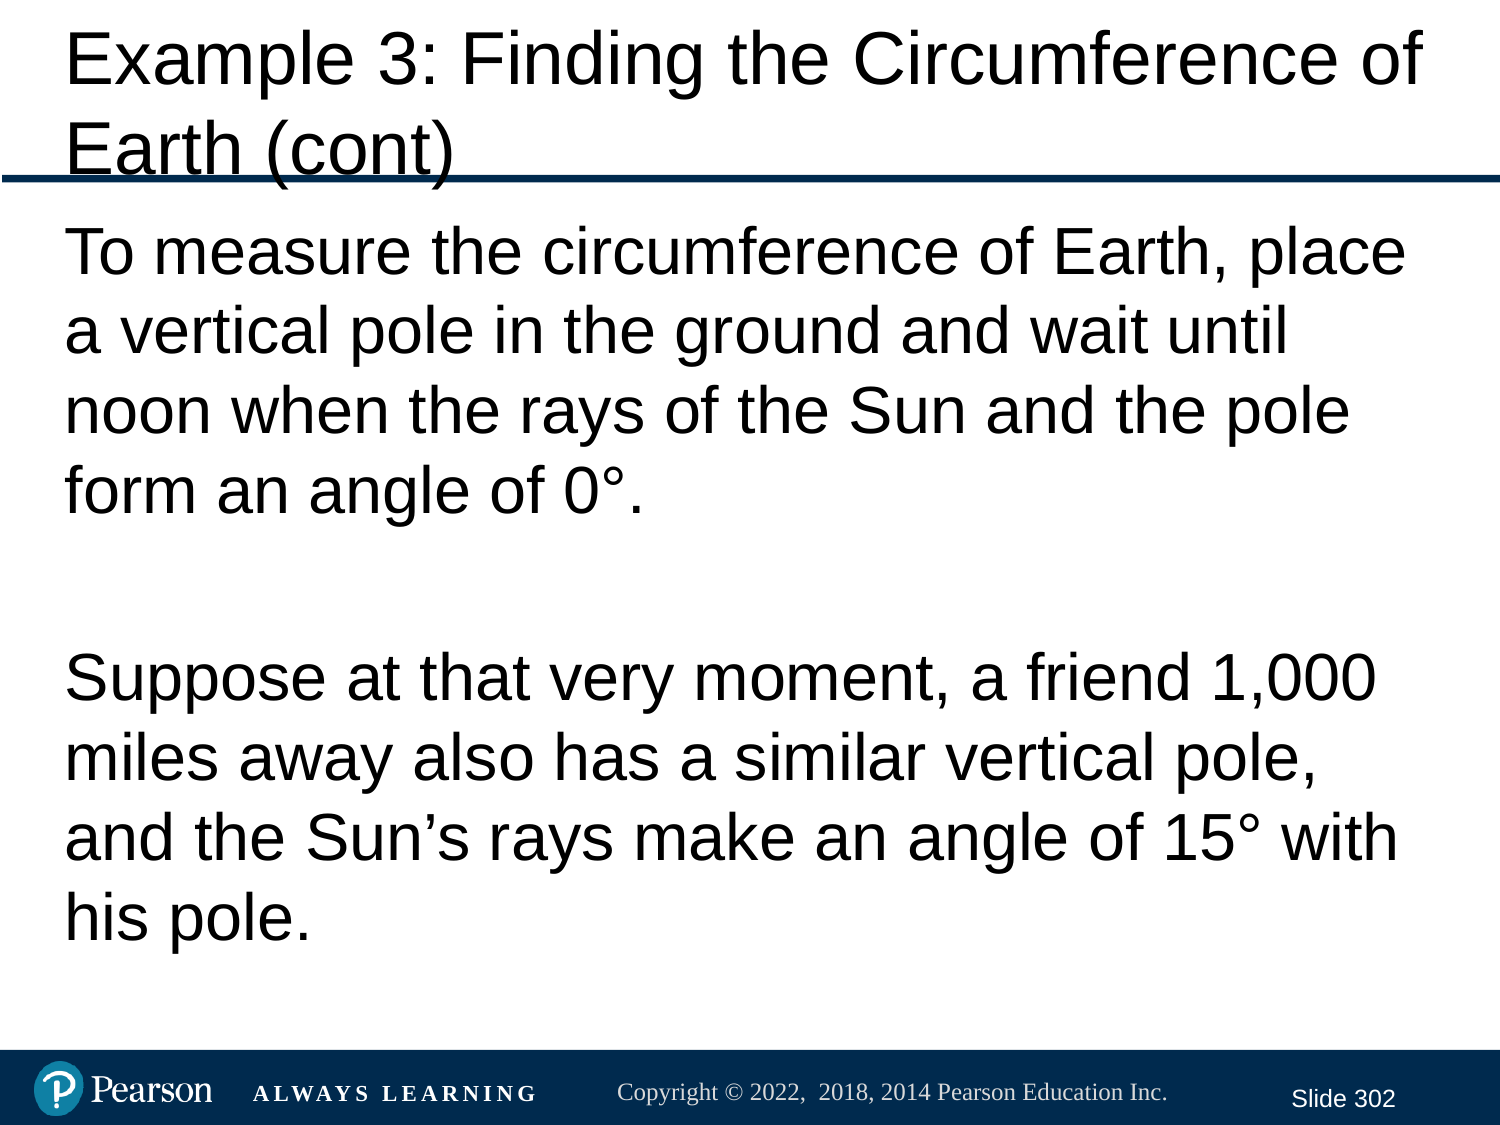

# Example 3: Finding the Circumference of Earth (cont)
To measure the circumference of Earth, place a vertical pole in the ground and wait until noon when the rays of the Sun and the pole form an angle of 0°.
Suppose at that very moment, a friend 1,000 miles away also has a similar vertical pole, and the Sun’s rays make an angle of 15° with his pole.